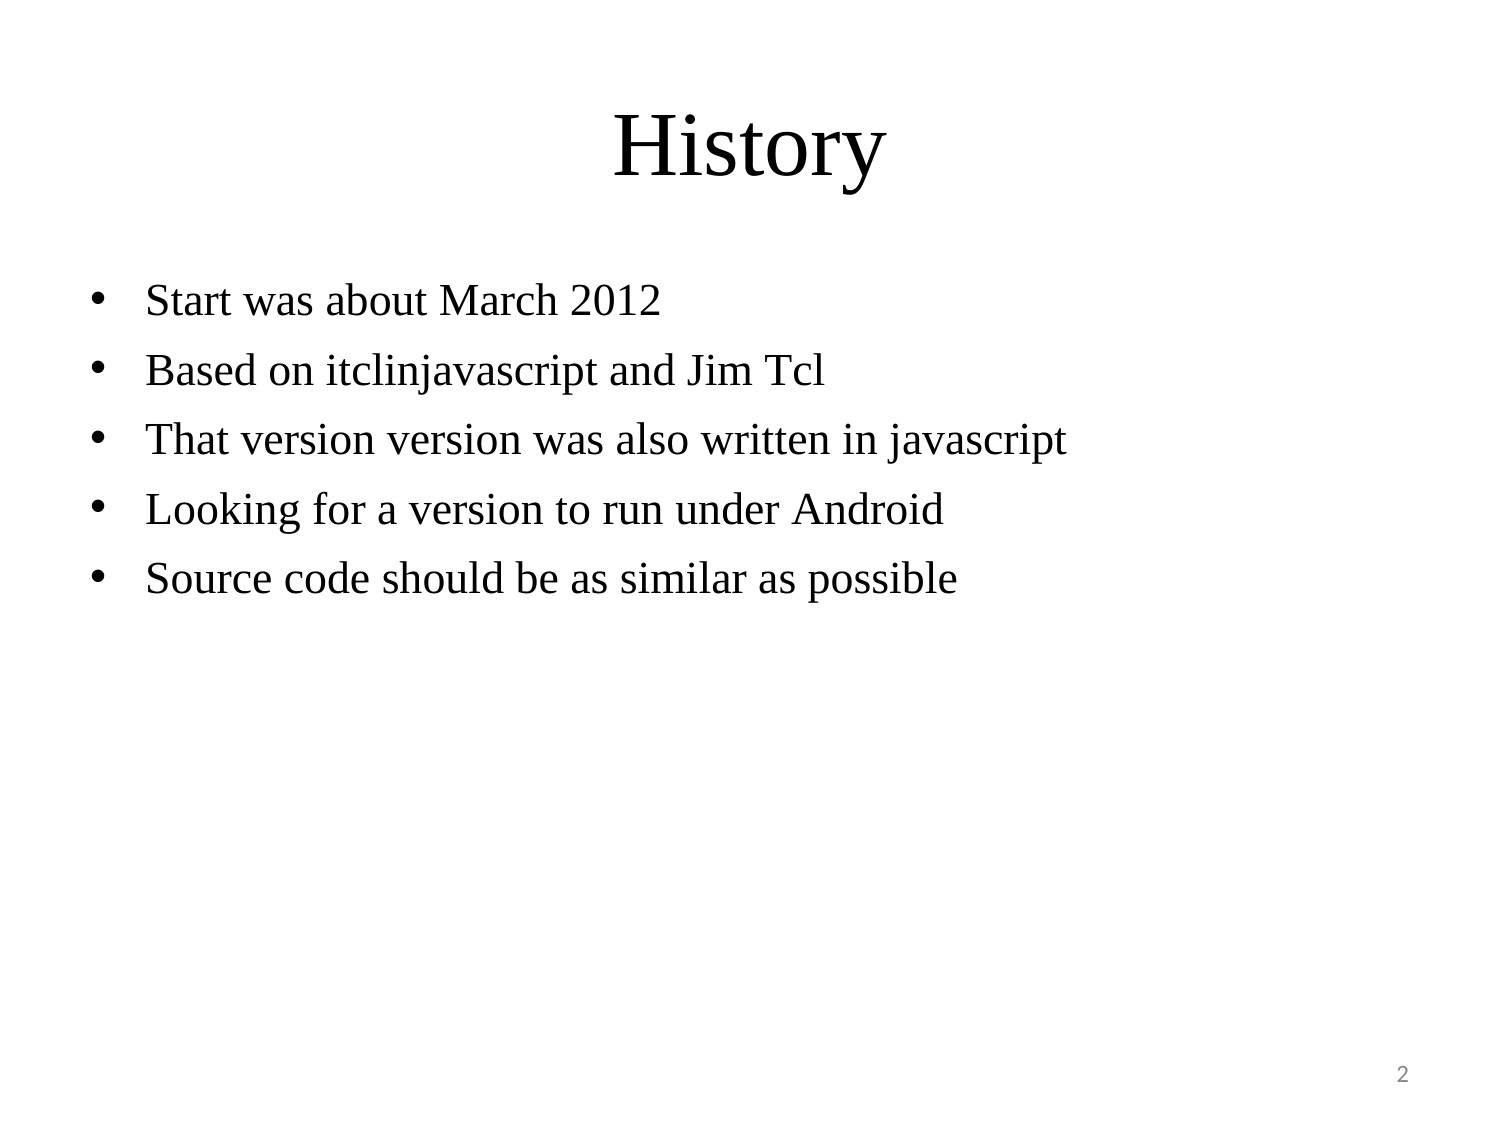

History
Start was about March 2012
Based on itclinjavascript and Jim Tcl
That version version was also written in javascript
Looking for a version to run under Android
Source code should be as similar as possible
2